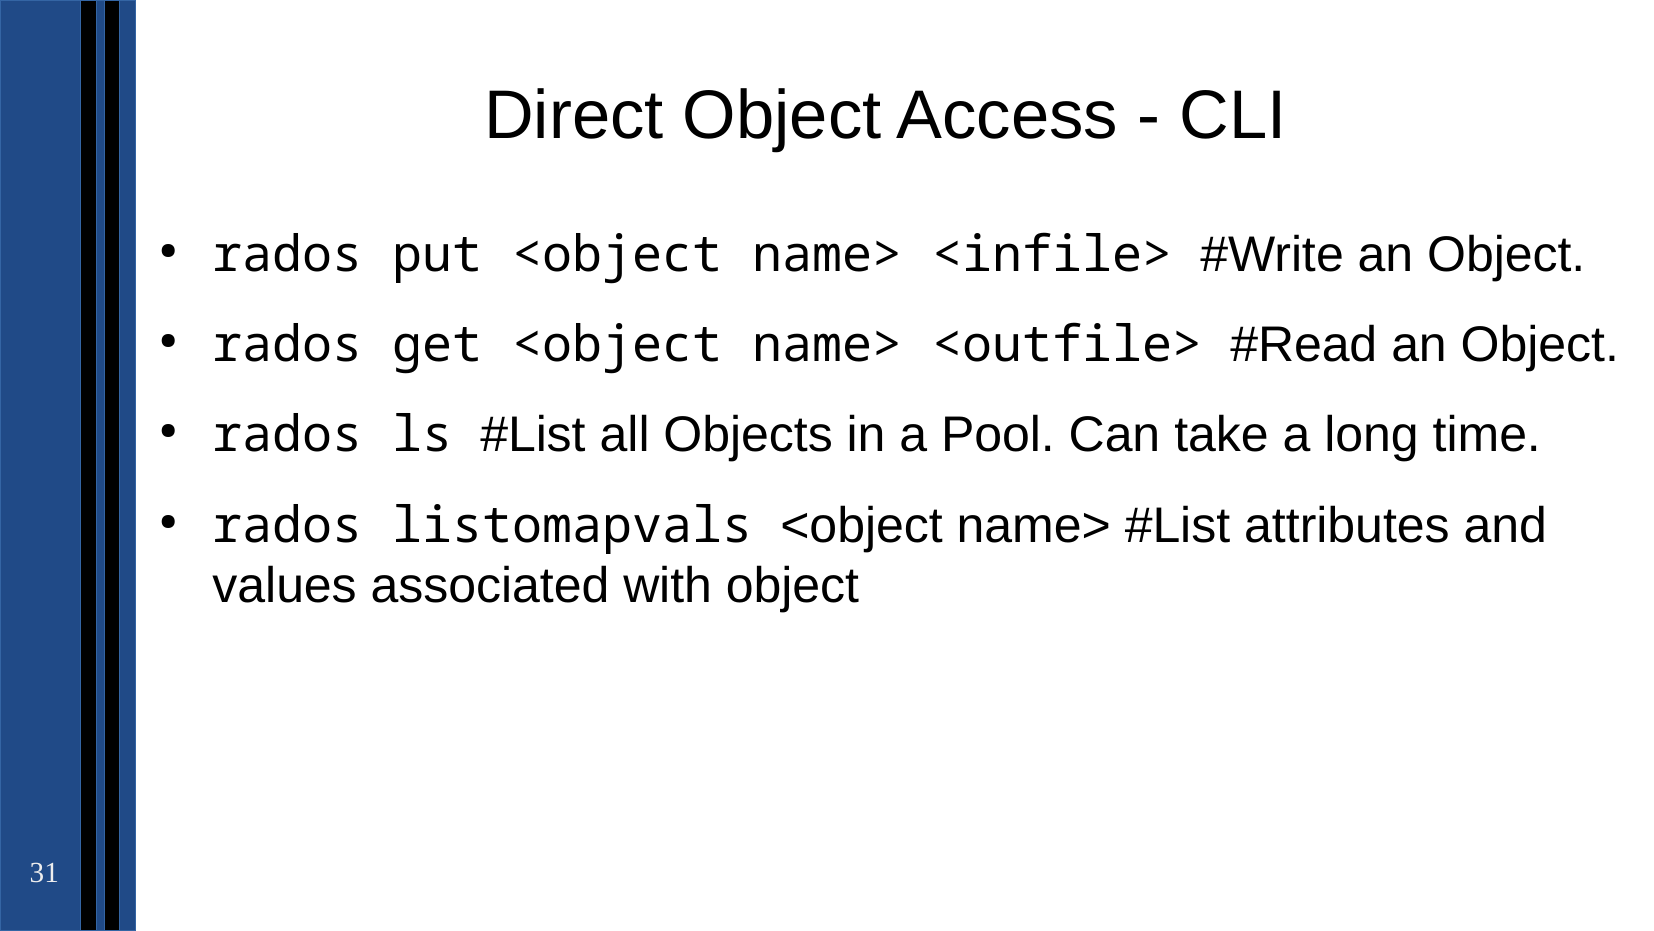

# Direct Object Access - CLI
rados put <object name> <infile> #Write an Object.
rados get <object name> <outfile> #Read an Object.
rados ls #List all Objects in a Pool. Can take a long time.
rados listomapvals <object name> #List attributes and values associated with object
31